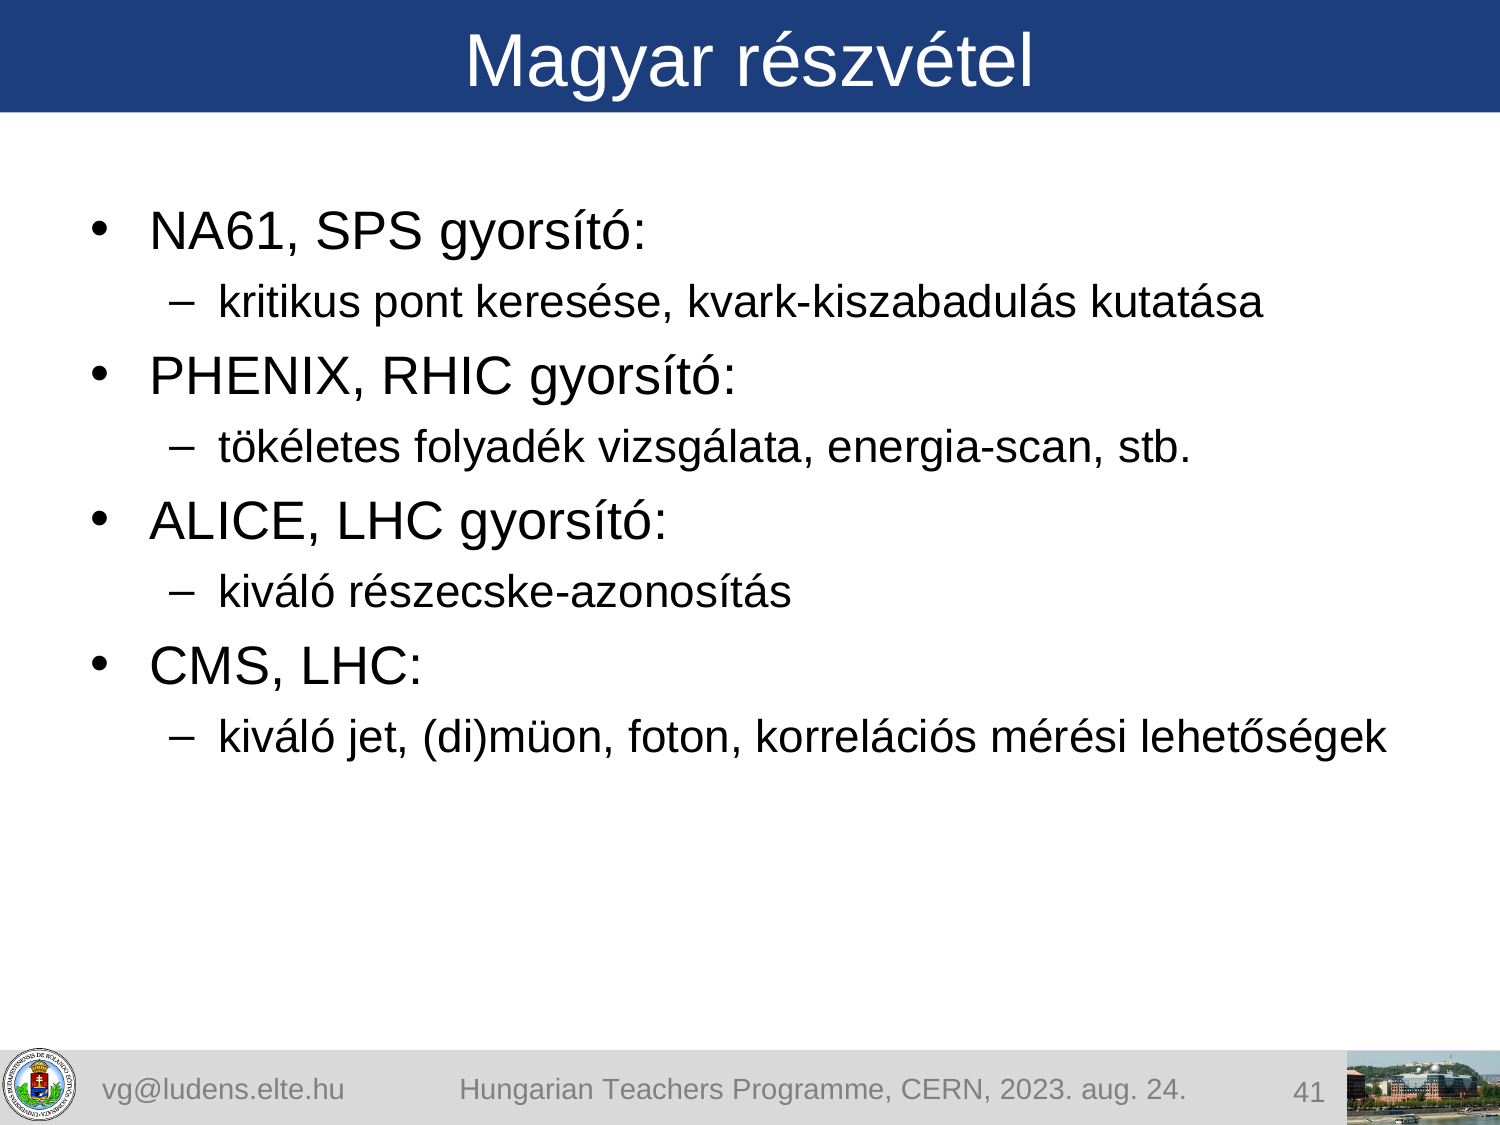

Magyar részvétel
# NA61, SPS gyorsító:
kritikus pont keresése, kvark-kiszabadulás kutatása
PHENIX, RHIC gyorsító:
tökéletes folyadék vizsgálata, energia-scan, stb.
ALICE, LHC gyorsító:
kiváló részecske-azonosítás
CMS, LHC:
kiváló jet, (di)müon, foton, korrelációs mérési lehetőségek
41